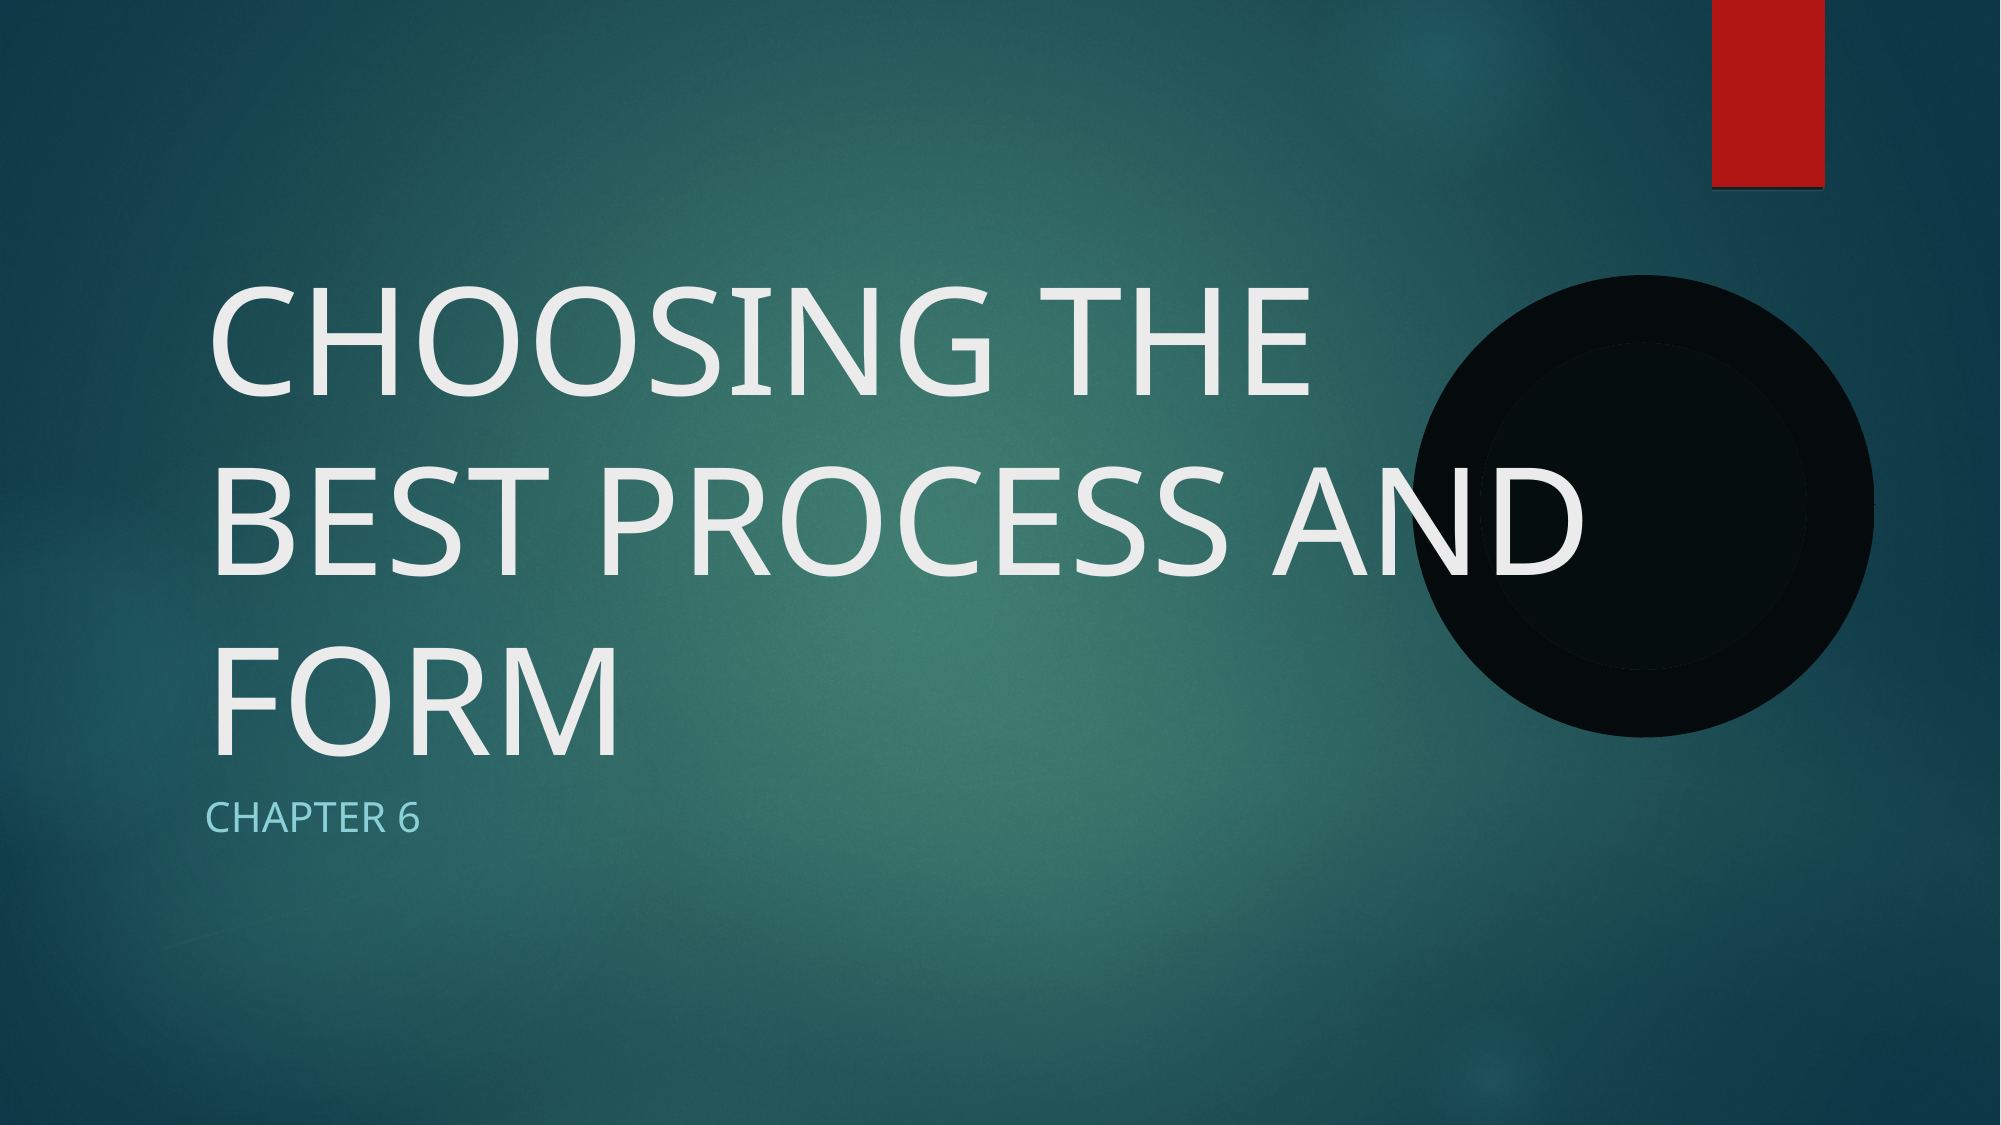

# CHOOSING THE BEST PROCESS AND FORM
CHAPTER 6